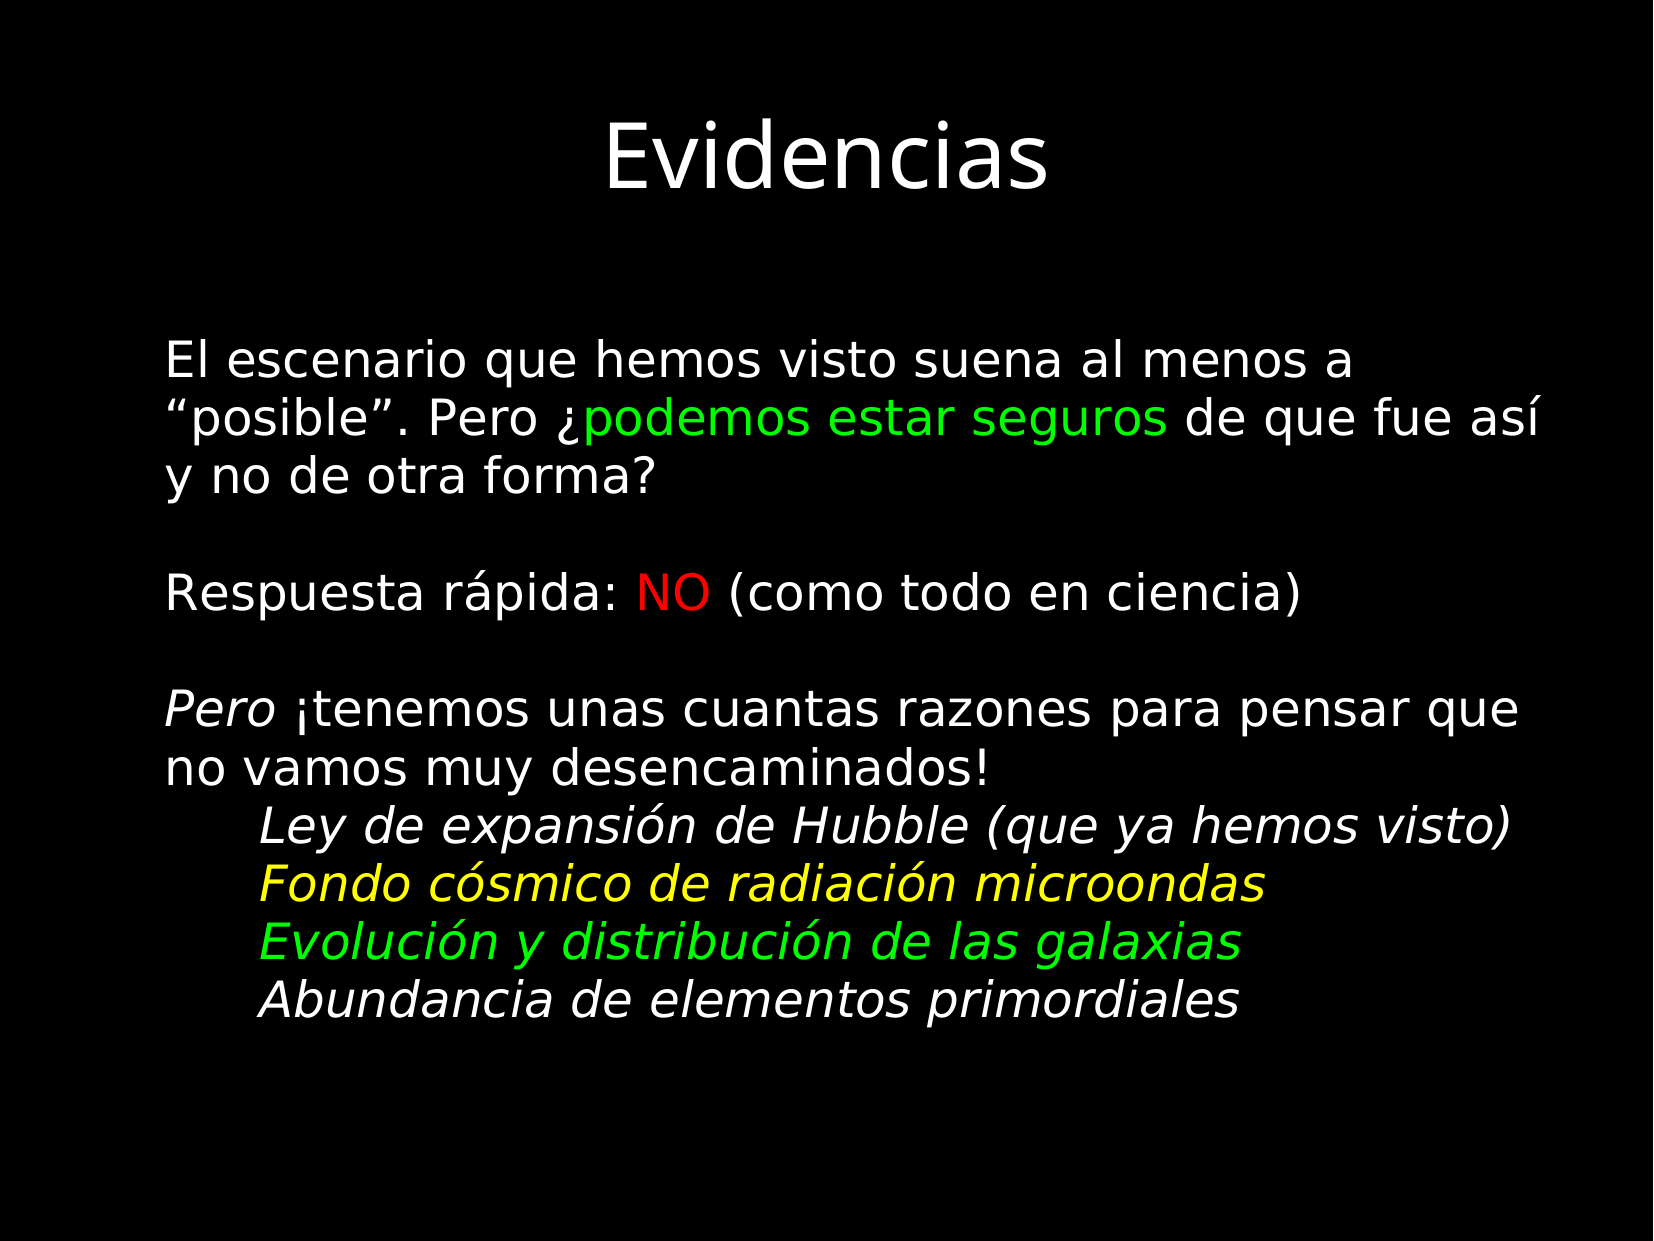

# Evidencias
El escenario que hemos visto suena al menos a “posible”. Pero ¿podemos estar seguros de que fue así y no de otra forma?
Respuesta rápida: NO (como todo en ciencia)
Pero ¡tenemos unas cuantas razones para pensar que no vamos muy desencaminados!
Ley de expansión de Hubble (que ya hemos visto)
Fondo cósmico de radiación microondas
Evolución y distribución de las galaxias
Abundancia de elementos primordiales